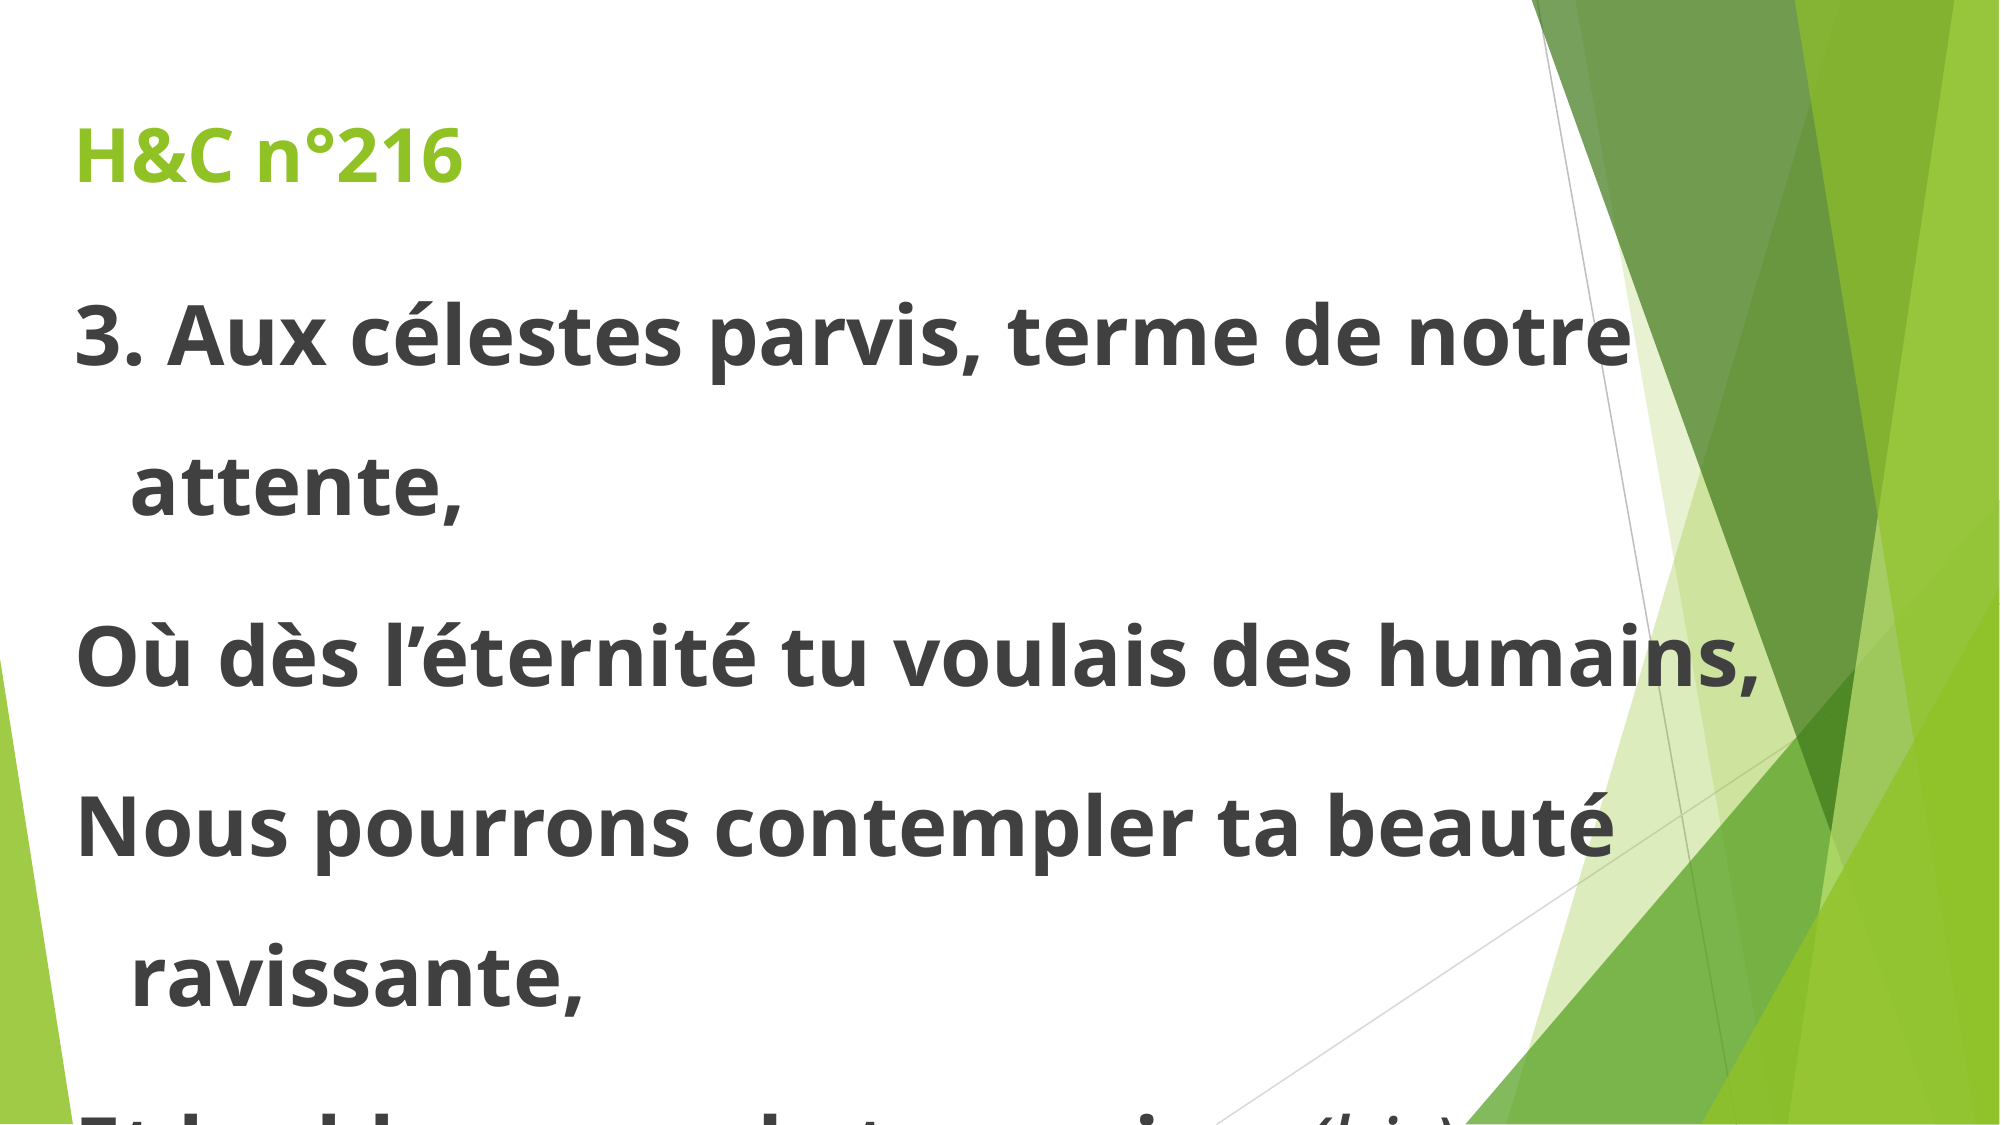

H&C n°216
3. Aux célestes parvis, terme de notre attente,
Où dès l’éternité tu voulais des humains,
Nous pourrons contempler ta beauté ravissante,
Et les blessures de tes mains. (bis)